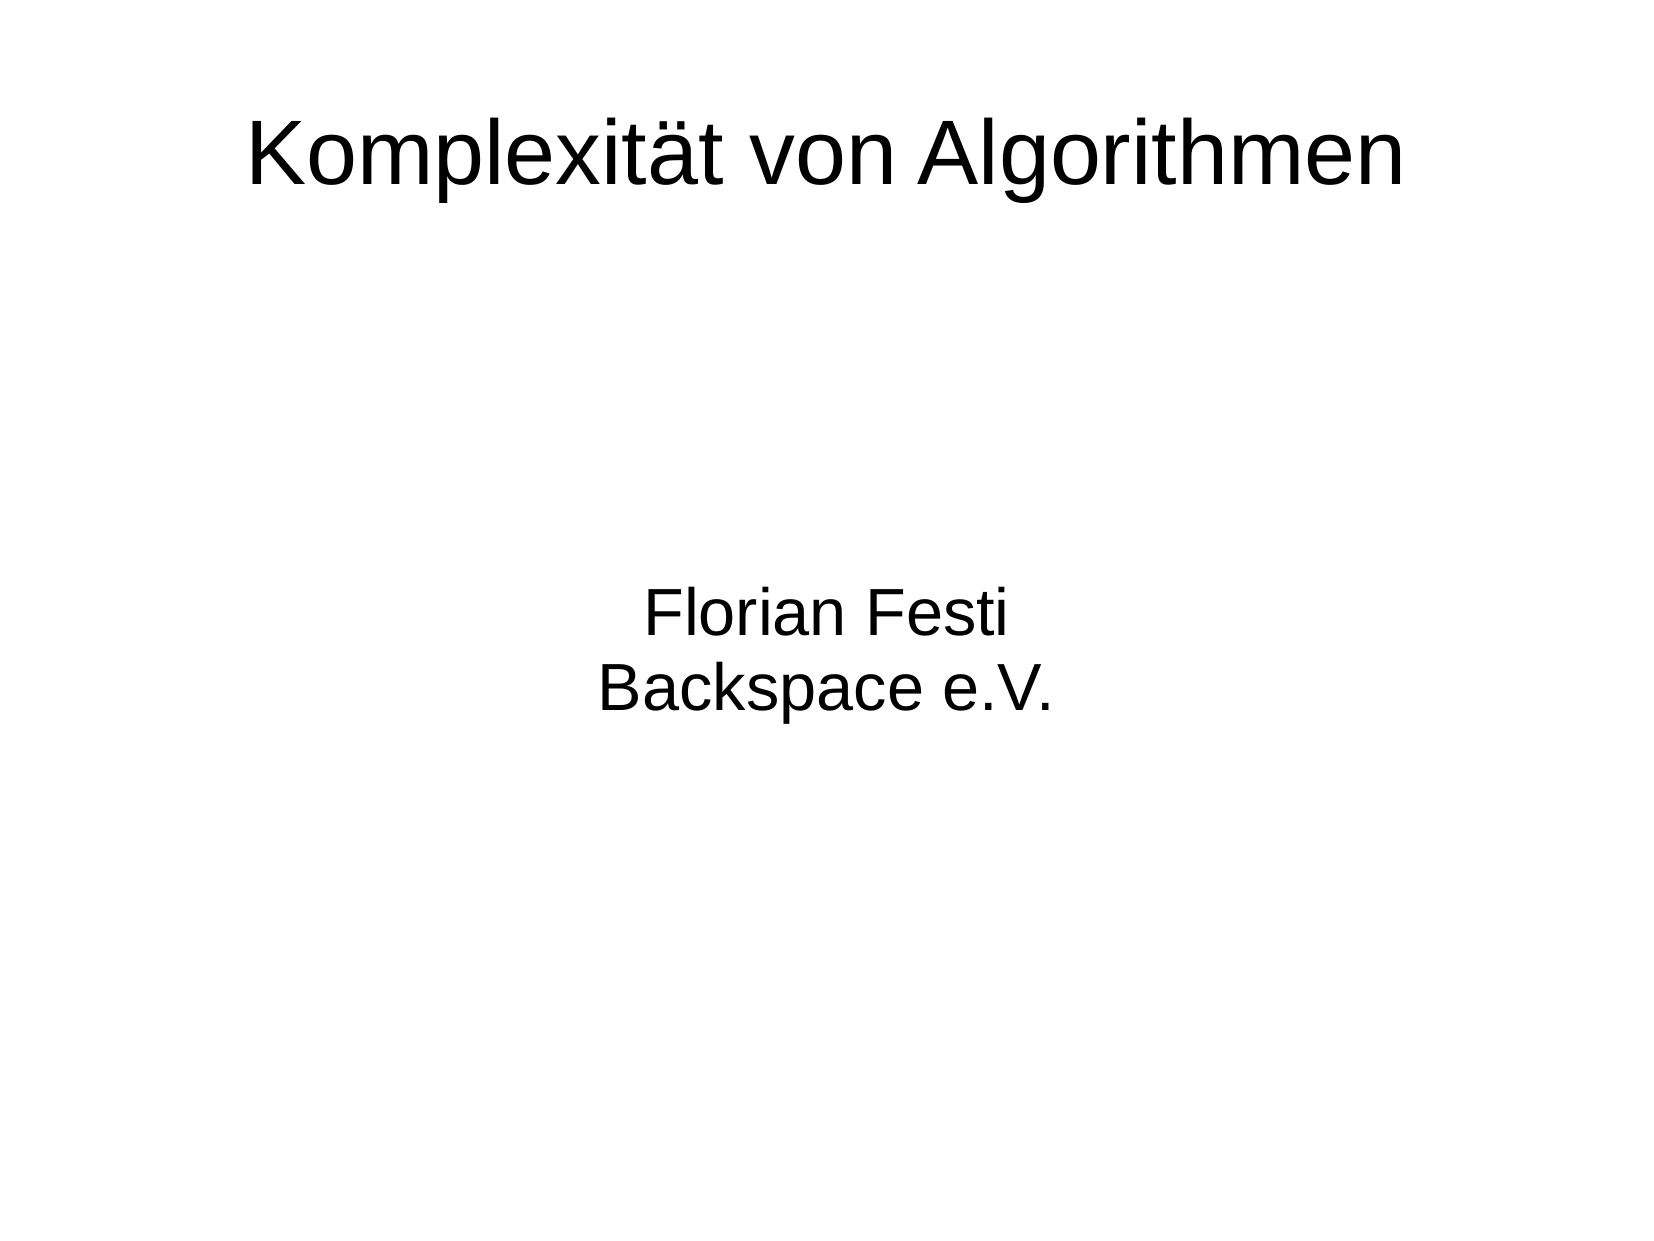

# Komplexität von Algorithmen
Florian Festi
Backspace e.V.